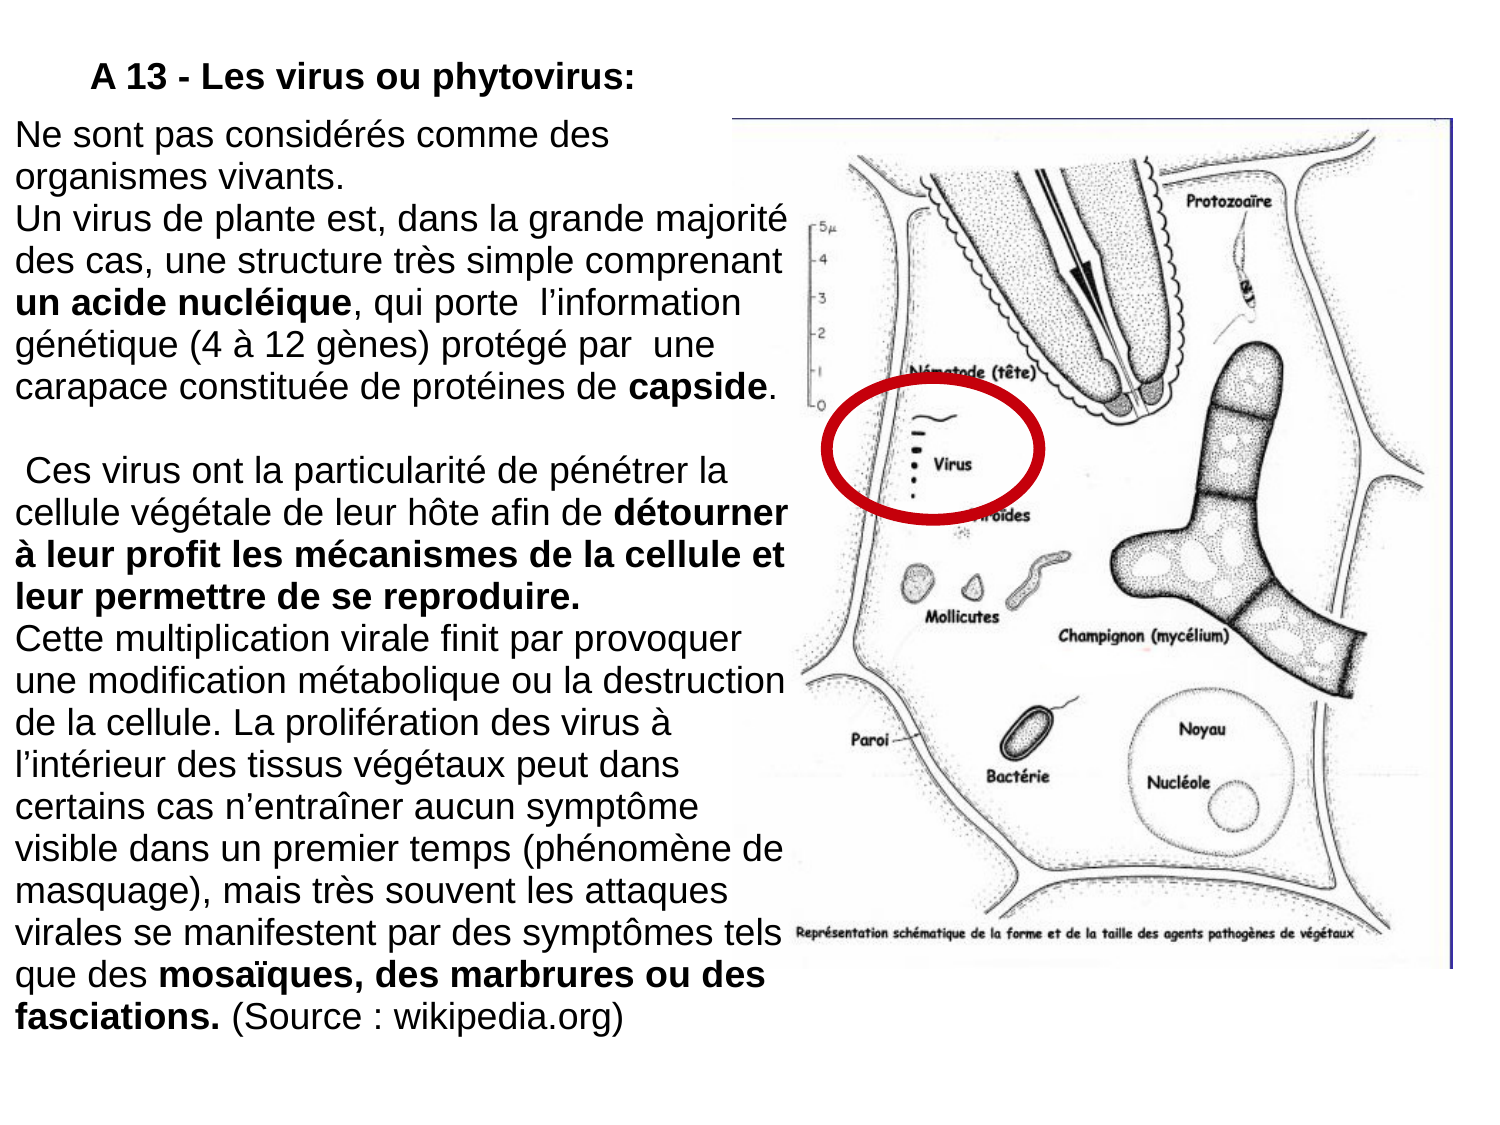

A 13 - Les virus ou phytovirus:
Ne sont pas considérés comme des organismes vivants.
Un virus de plante est, dans la grande majorité des cas, une structure très simple comprenant un acide nucléique, qui porte l’information génétique (4 à 12 gènes) protégé par une carapace constituée de protéines de capside.
 Ces virus ont la particularité de pénétrer la cellule végétale de leur hôte afin de détourner à leur profit les mécanismes de la cellule et leur permettre de se reproduire.
Cette multiplication virale finit par provoquer une modification métabolique ou la destruction de la cellule. La prolifération des virus à l’intérieur des tissus végétaux peut dans certains cas n’entraîner aucun symptôme visible dans un premier temps (phénomène de masquage), mais très souvent les attaques virales se manifestent par des symptômes tels que des mosaïques, des marbrures ou des fasciations. (Source : wikipedia.org)